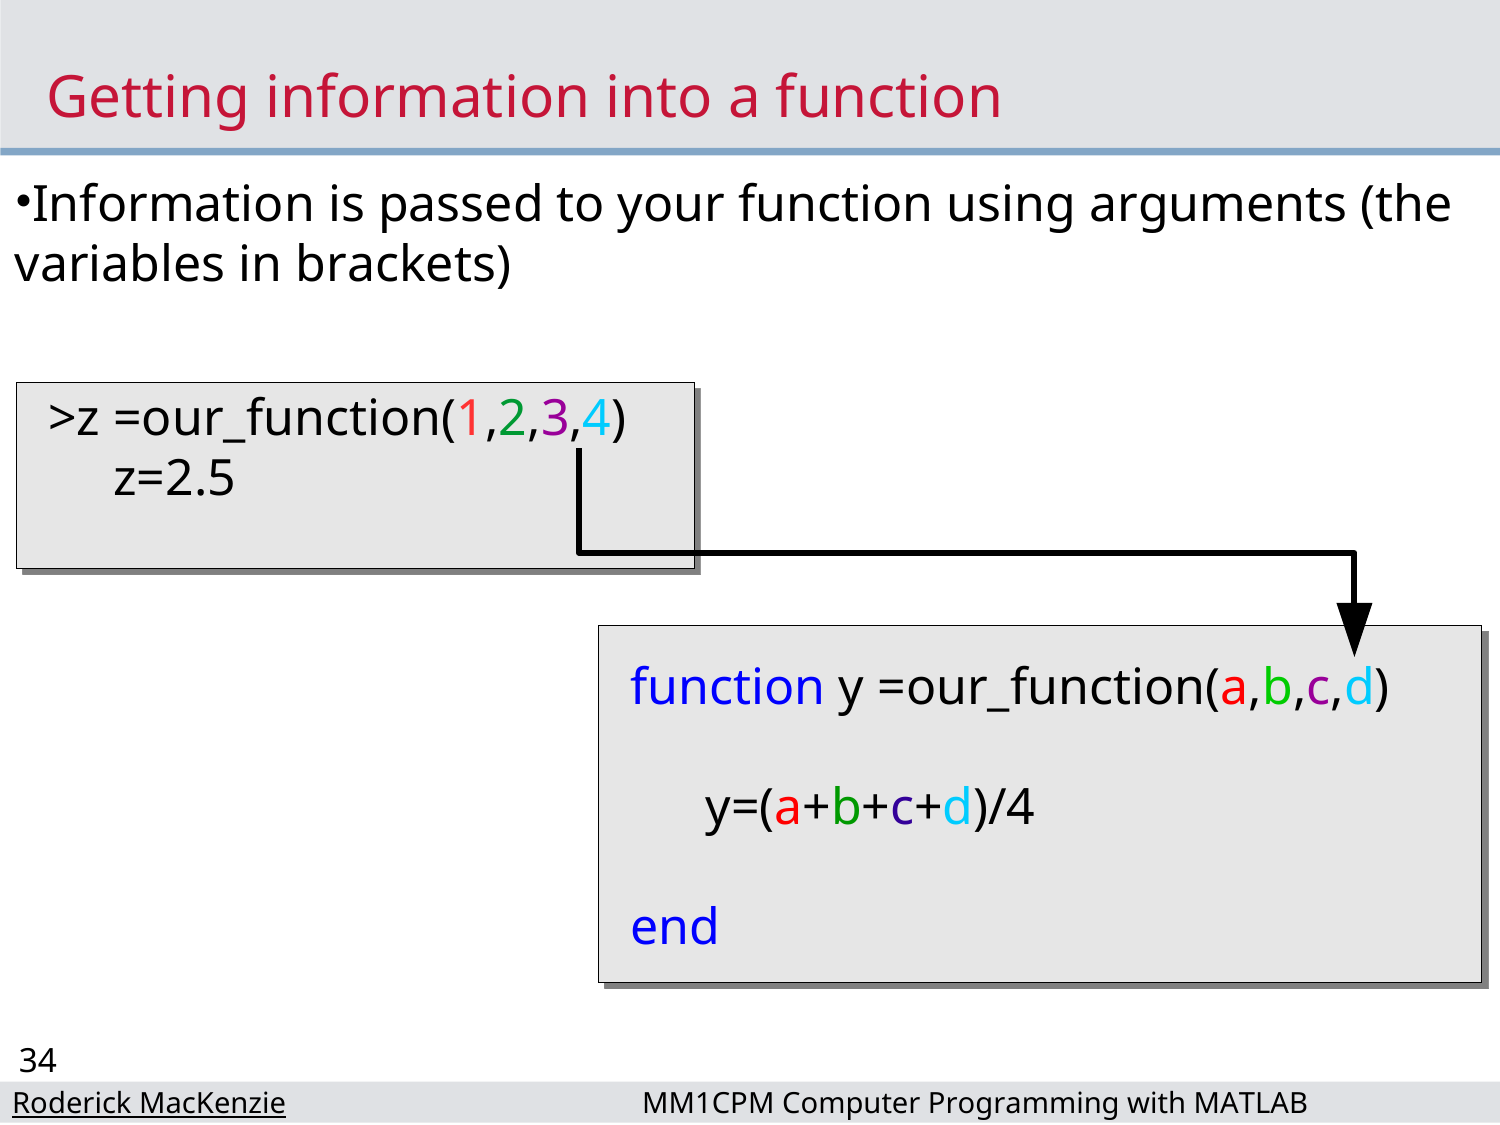

# Getting information into a function
Information is passed to your function using arguments (the variables in brackets)
>z =our_function(1,2,3,4)
 z=2.5
function y =our_function(a,b,c,d)
y=(a+b+c+d)/4
end